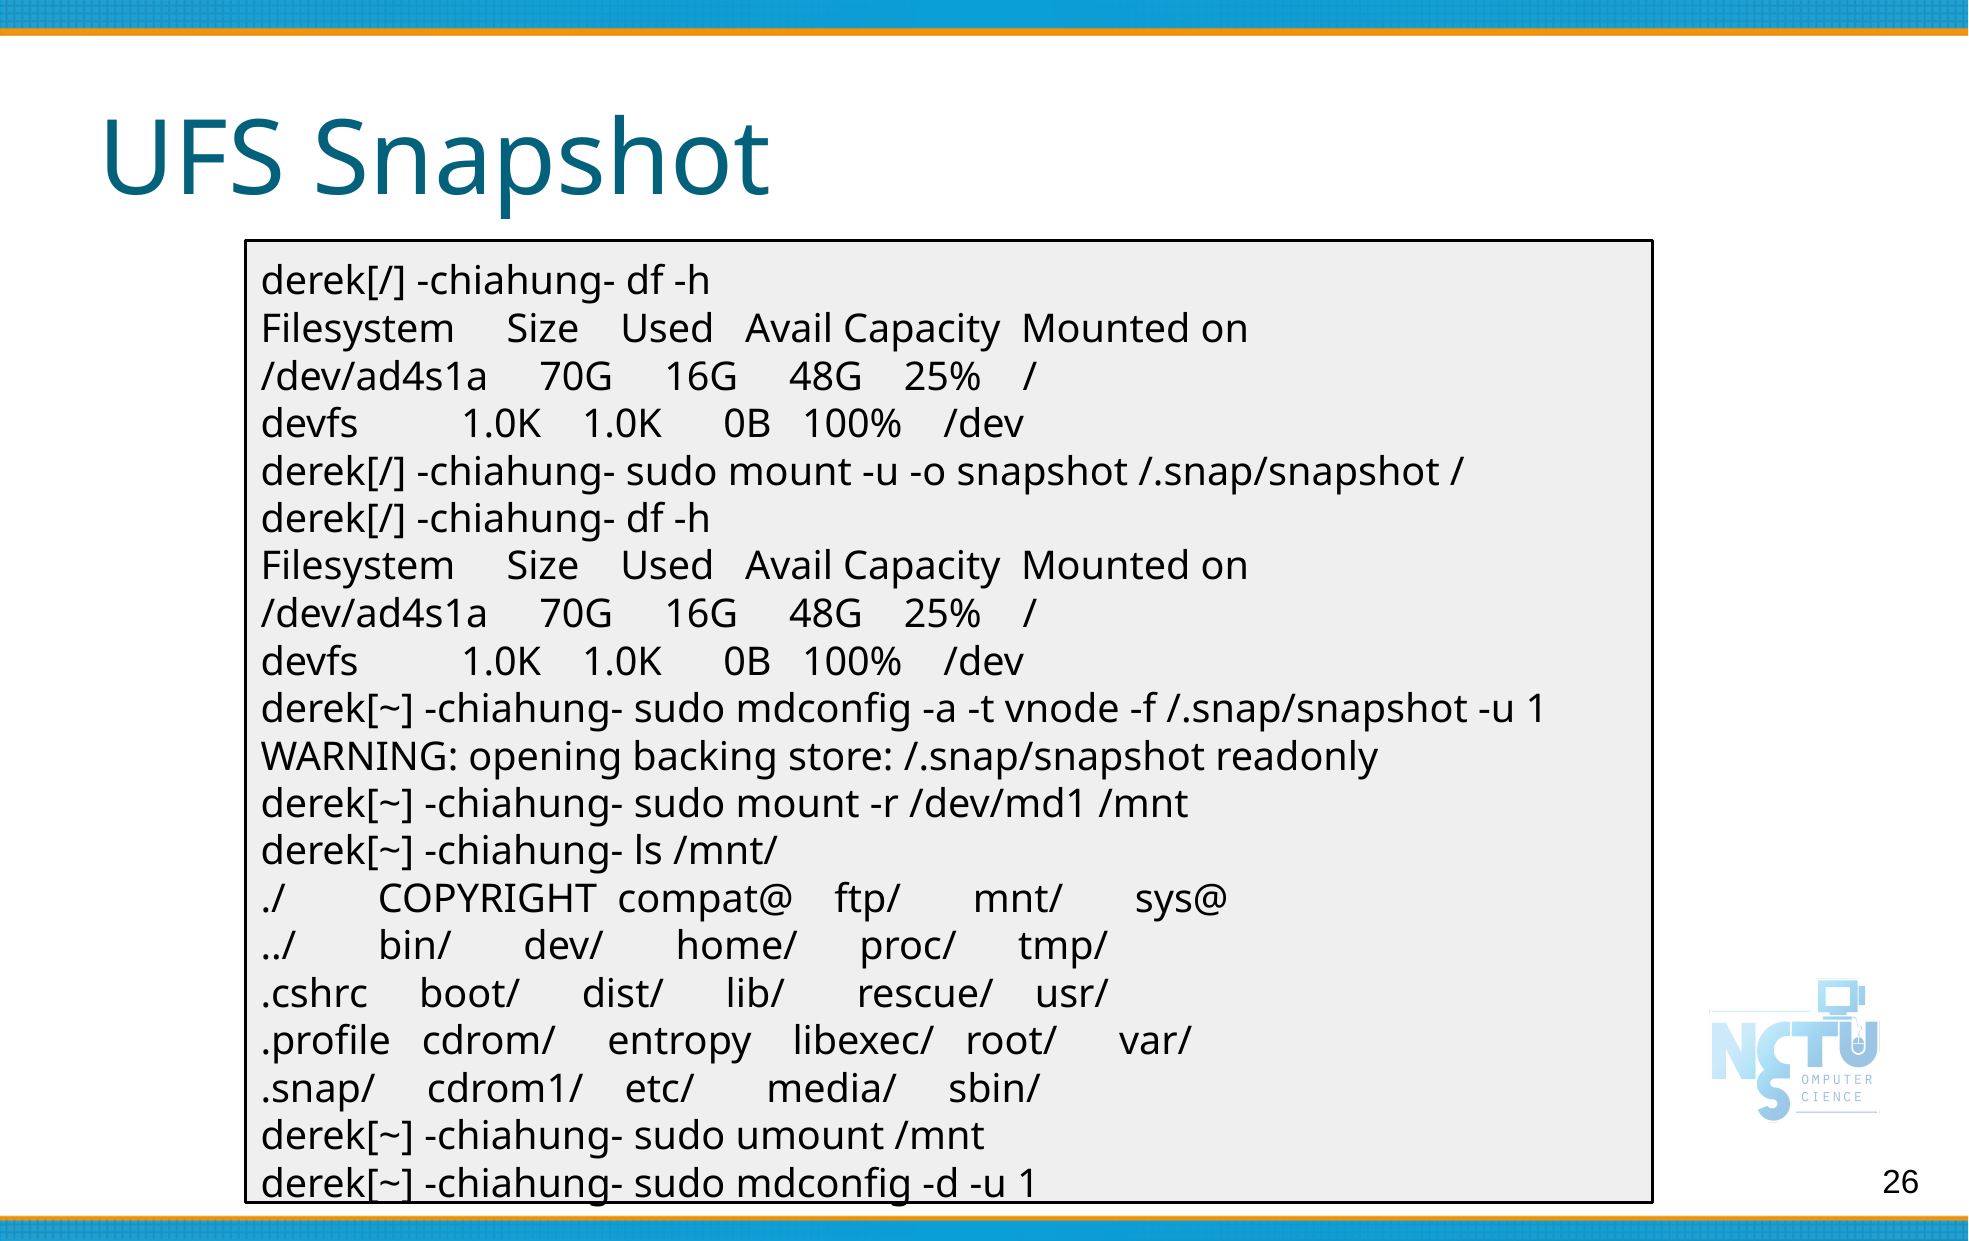

# UFS Snapshot
derek[/] -chiahung- df -h
Filesystem Size Used Avail Capacity Mounted on
/dev/ad4s1a 70G 16G 48G 25% /
devfs 1.0K 1.0K 0B 100% /dev
derek[/] -chiahung- sudo mount -u -o snapshot /.snap/snapshot /
derek[/] -chiahung- df -h
Filesystem Size Used Avail Capacity Mounted on
/dev/ad4s1a 70G 16G 48G 25% /
devfs 1.0K 1.0K 0B 100% /dev
derek[~] -chiahung- sudo mdconfig -a -t vnode -f /.snap/snapshot -u 1
WARNING: opening backing store: /.snap/snapshot readonly
derek[~] -chiahung- sudo mount -r /dev/md1 /mnt
derek[~] -chiahung- ls /mnt/
./ COPYRIGHT compat@ ftp/ mnt/ sys@
../ bin/ dev/ home/ proc/ tmp/
.cshrc boot/ dist/ lib/ rescue/ usr/
.profile cdrom/ entropy libexec/ root/ var/
.snap/ cdrom1/ etc/ media/ sbin/
derek[~] -chiahung- sudo umount /mnt
derek[~] -chiahung- sudo mdconfig -d -u 1